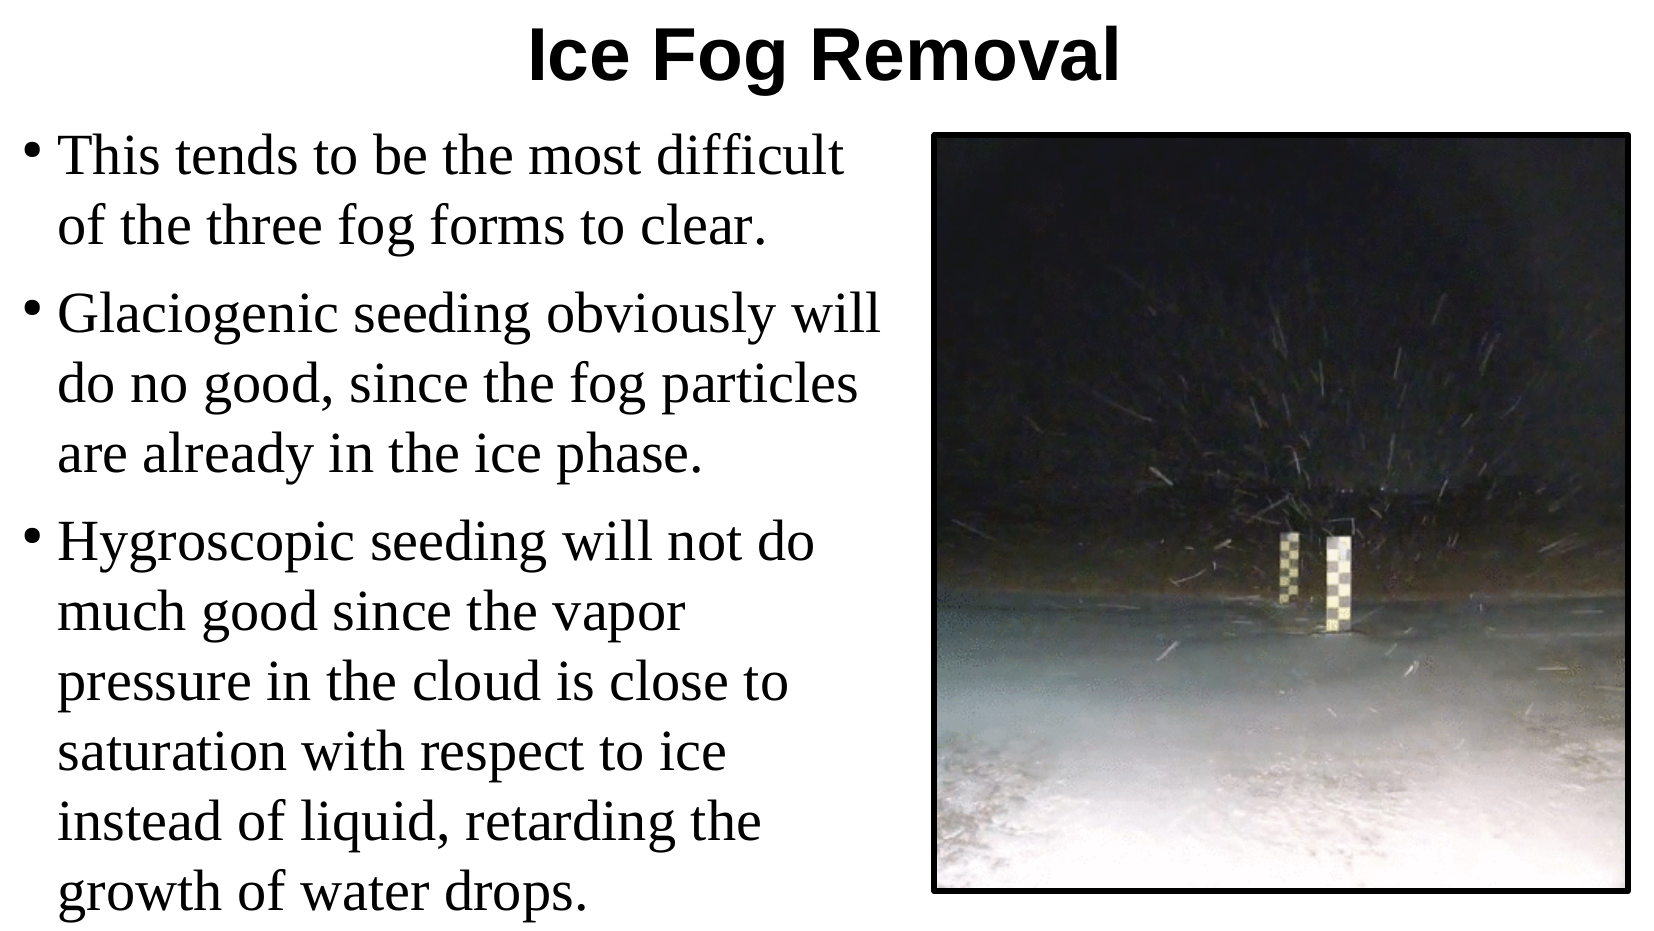

# Ice Fog Removal
This tends to be the most difficult of the three fog forms to clear.
Glaciogenic seeding obviously will do no good, since the fog particles are already in the ice phase.
Hygroscopic seeding will not do much good since the vapor pressure in the cloud is close to saturation with respect to ice instead of liquid, retarding the growth of water drops.